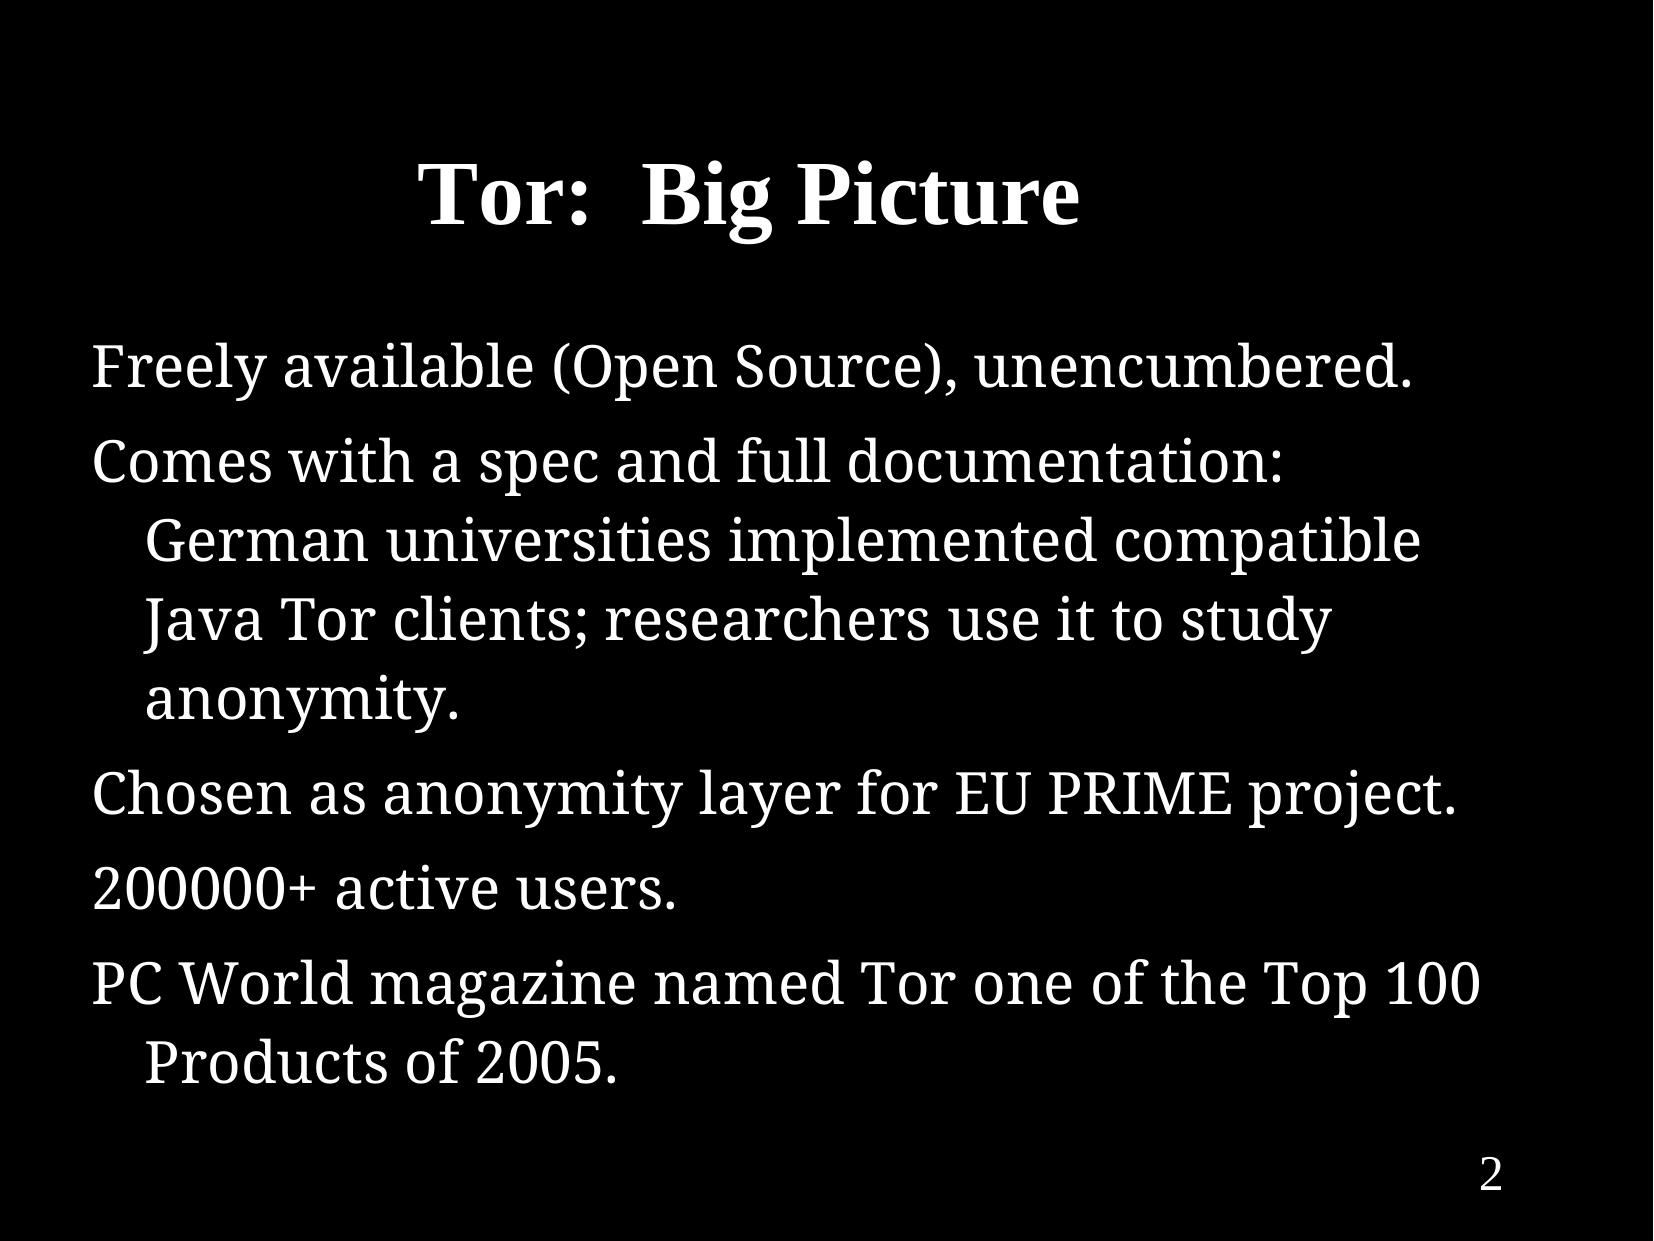

# Tor: Big Picture
Freely available (Open Source), unencumbered.
Comes with a spec and full documentation: German universities implemented compatible Java Tor clients; researchers use it to study anonymity.
Chosen as anonymity layer for EU PRIME project.
200000+ active users.
PC World magazine named Tor one of the Top 100 Products of 2005.